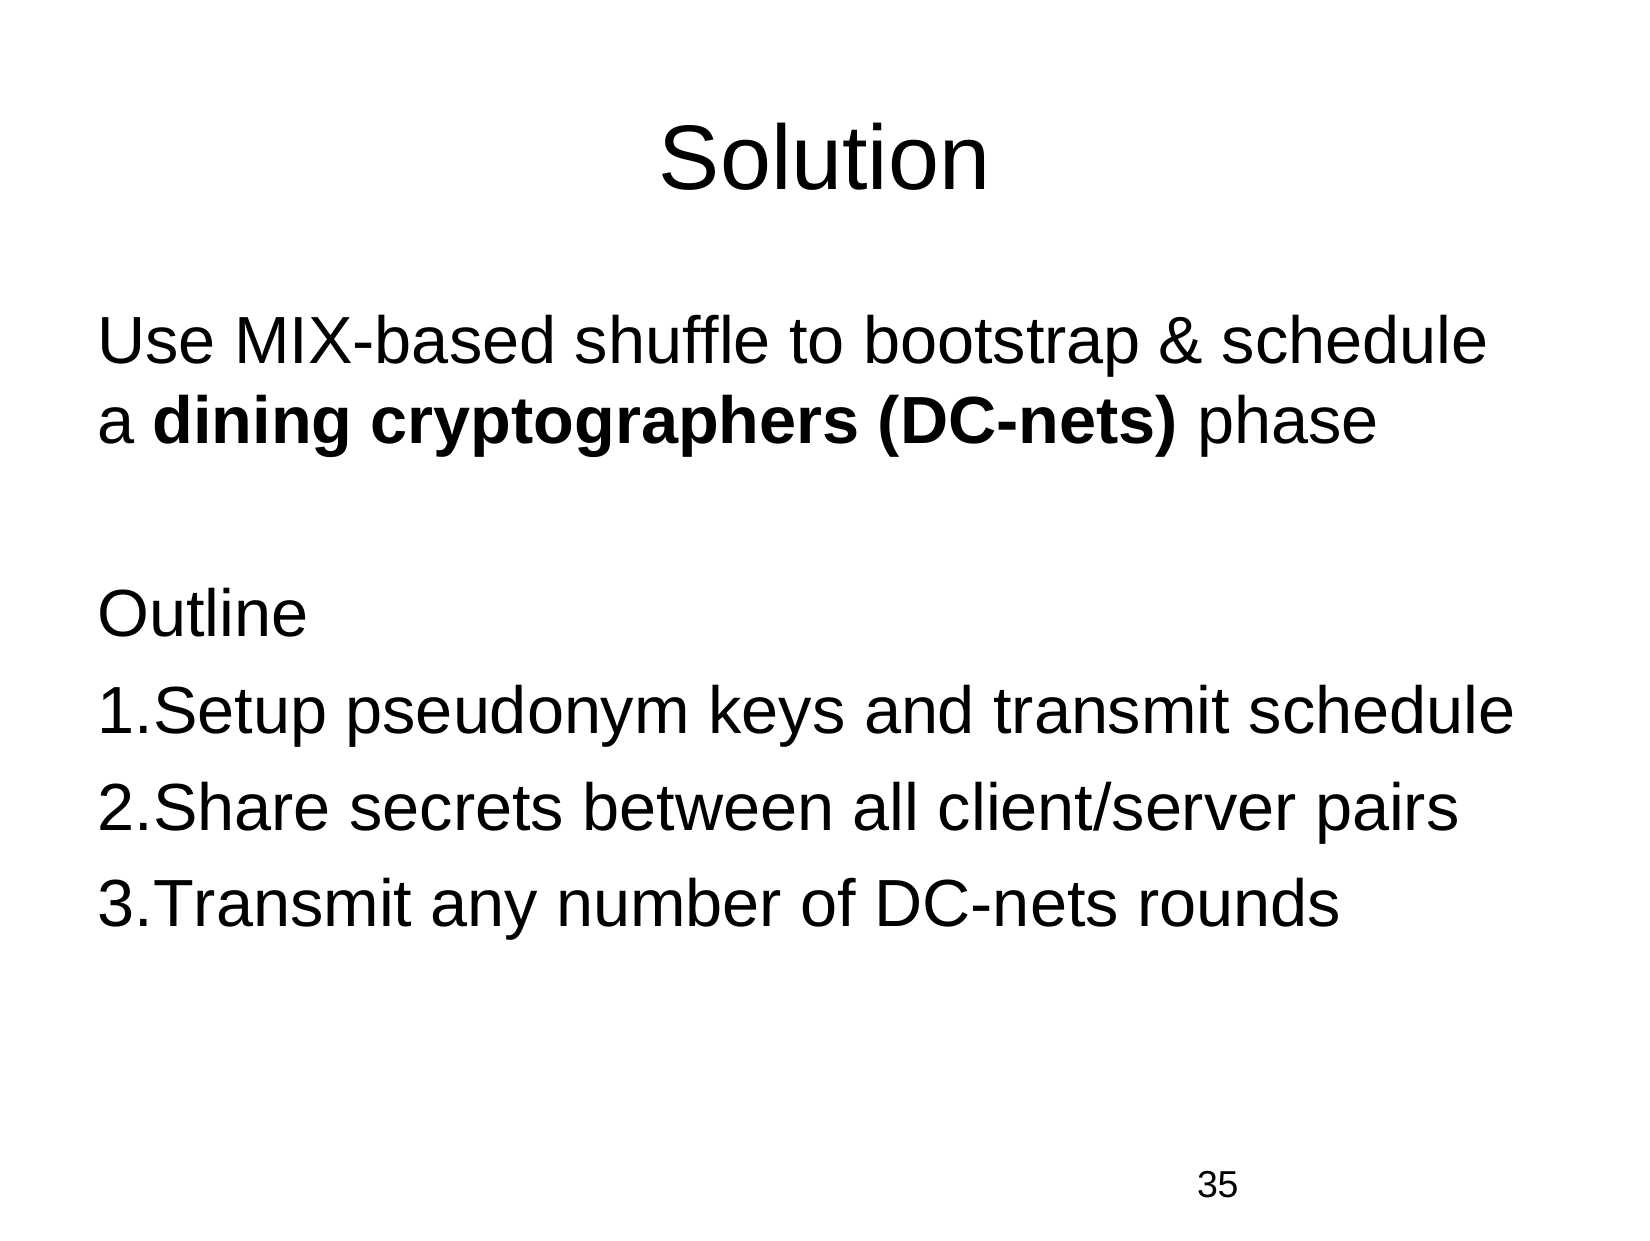

# Solution
Use MIX-based shuffle to bootstrap & schedule
a dining cryptographers (DC-nets) phase
Outline
Setup pseudonym keys and transmit schedule
Share secrets between all client/server pairs
Transmit any number of DC-nets rounds
35